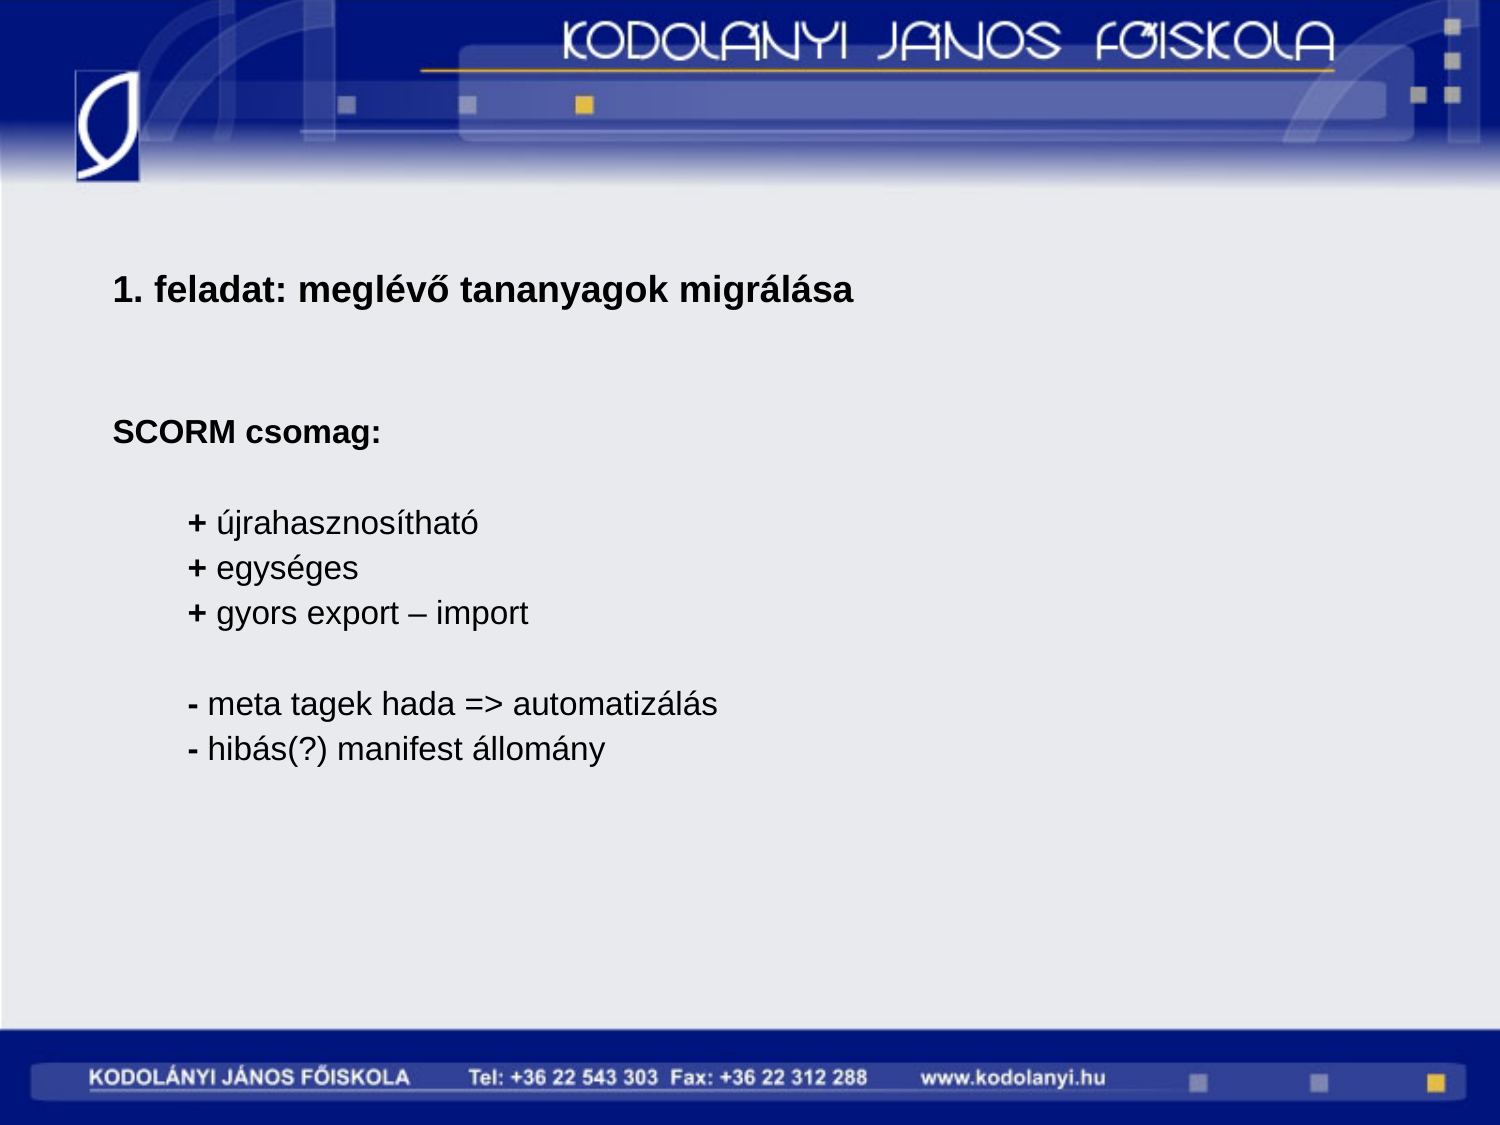

# 1. feladat: meglévő tananyagok migrálása
SCORM csomag:
+ újrahasznosítható
+ egységes
+ gyors export – import
- meta tagek hada => automatizálás
- hibás(?) manifest állomány